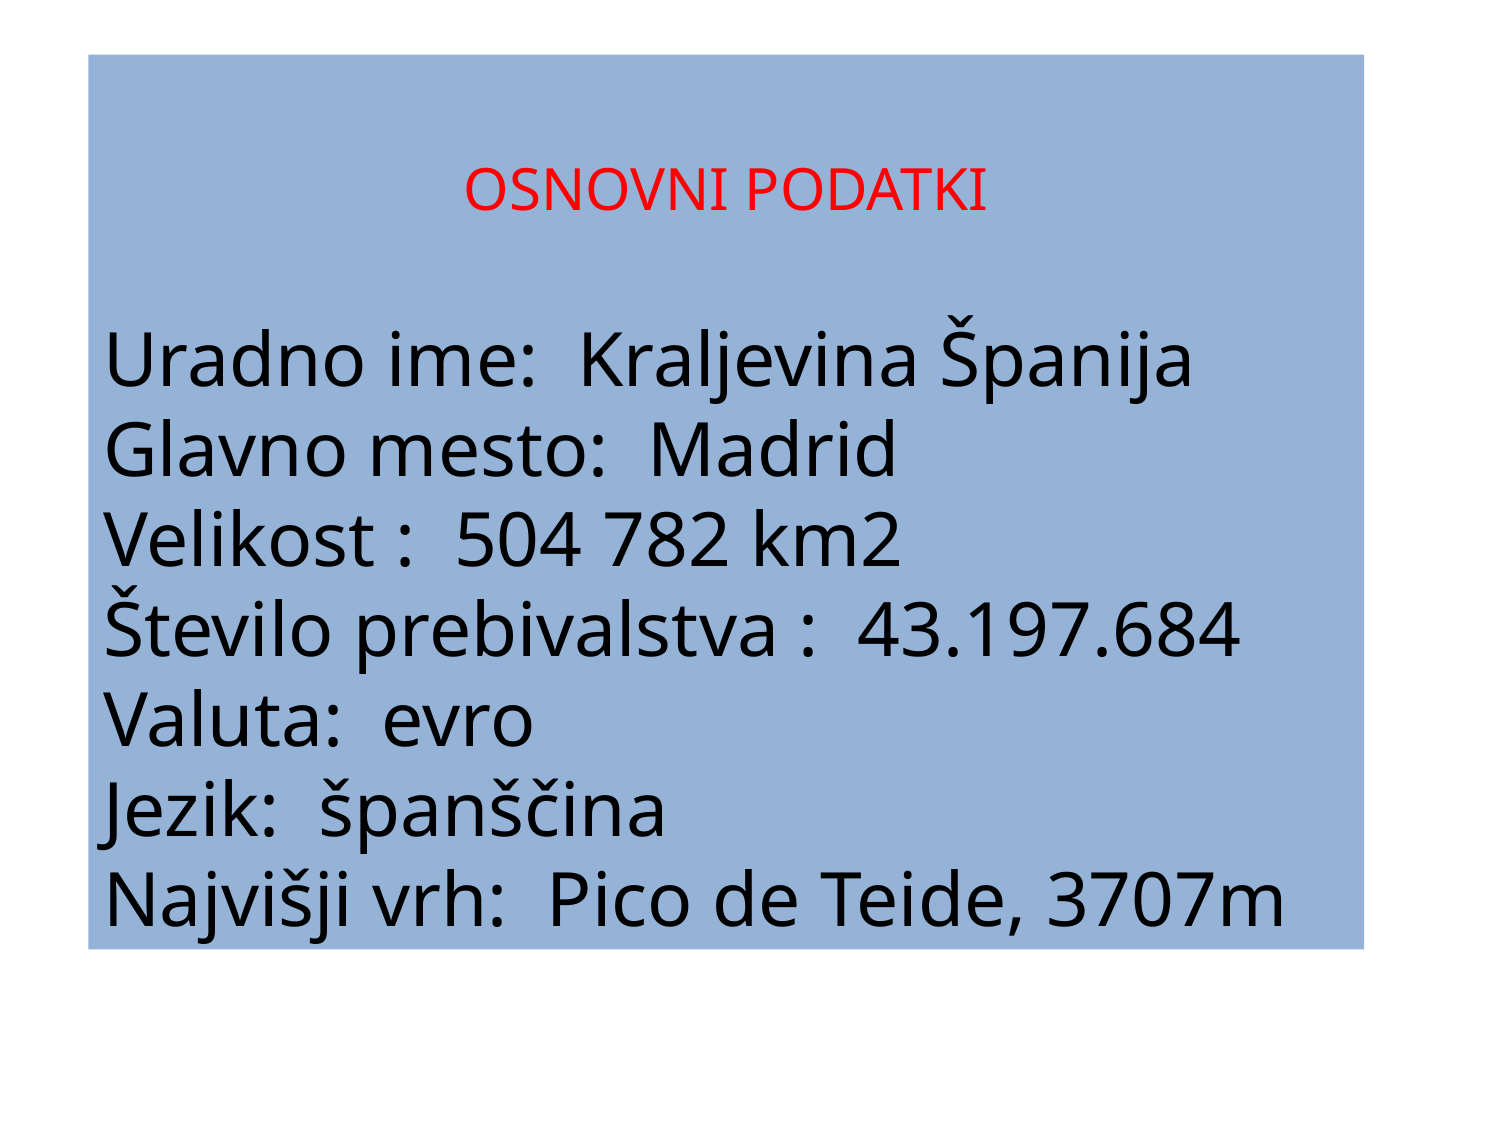

OSNOVNI PODATKI
Uradno ime: Kraljevina Španija
Glavno mesto: Madrid
Velikost : 504 782 km2
Število prebivalstva : 43.197.684
Valuta: evro
Jezik: španščina
Najvišji vrh: Pico de Teide, 3707m